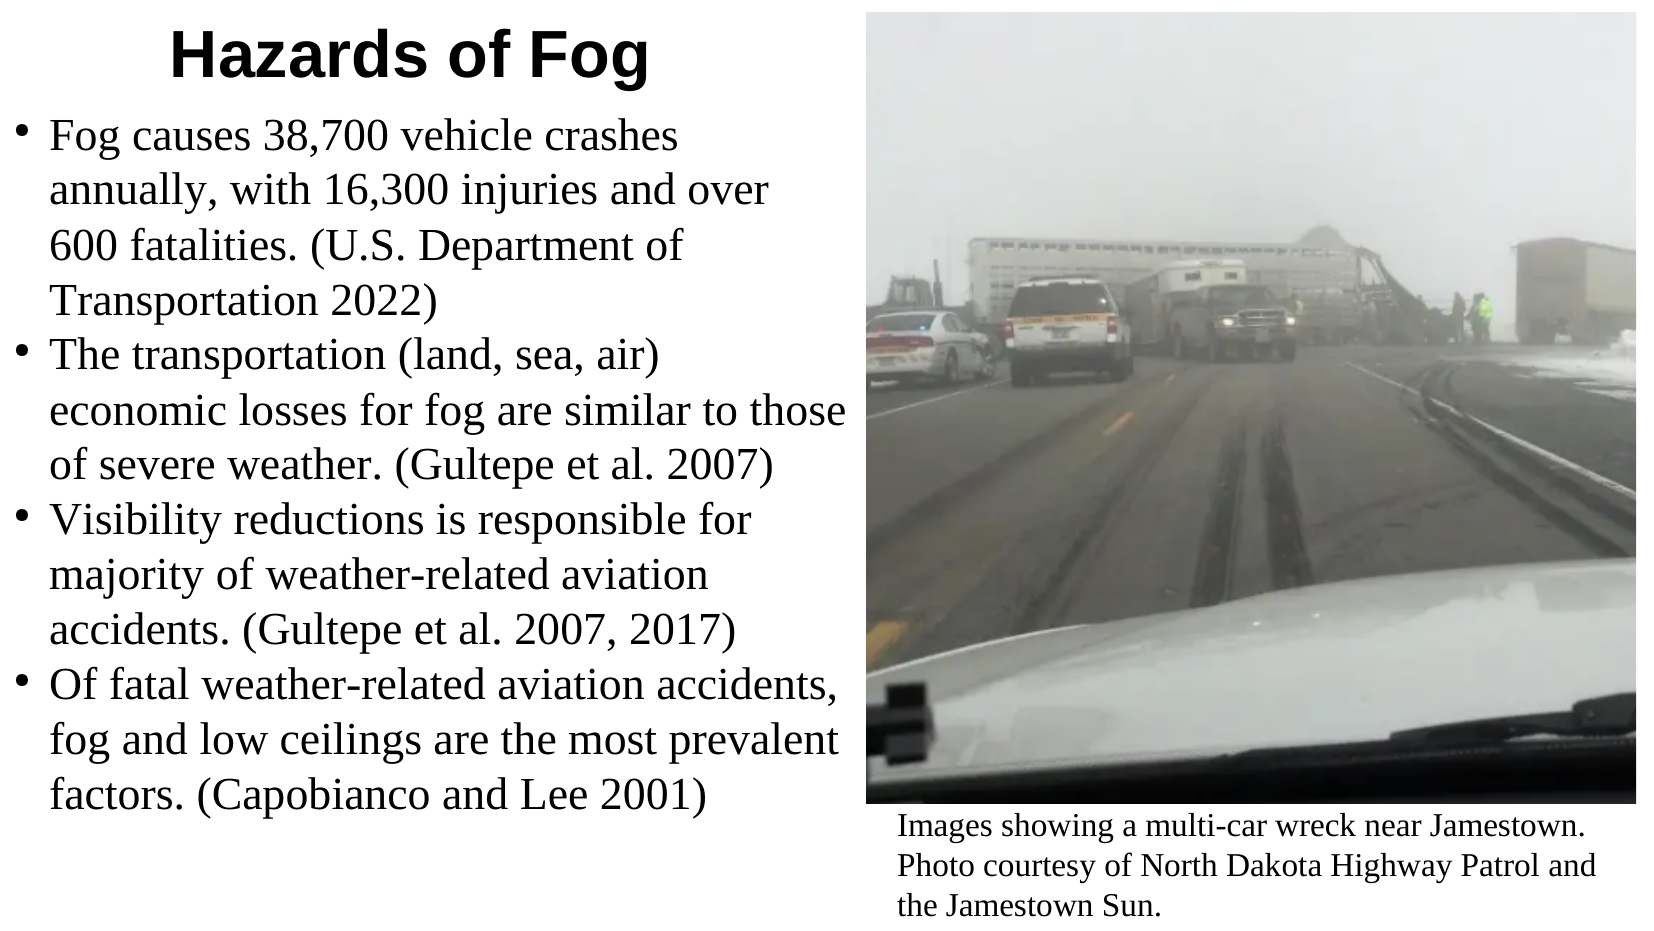

# Hazards of Fog
Fog causes 38,700 vehicle crashes annually, with 16,300 injuries and over 600 fatalities. (U.S. Department of Transportation 2022)
The transportation (land, sea, air) economic losses for fog are similar to those of severe weather. (Gultepe et al. 2007)
Visibility reductions is responsible for majority of weather-related aviation accidents. (Gultepe et al. 2007, 2017)
Of fatal weather-related aviation accidents, fog and low ceilings are the most prevalent factors. (Capobianco and Lee 2001)
Images showing a multi-car wreck near Jamestown. Photo courtesy of North Dakota Highway Patrol and the Jamestown Sun.